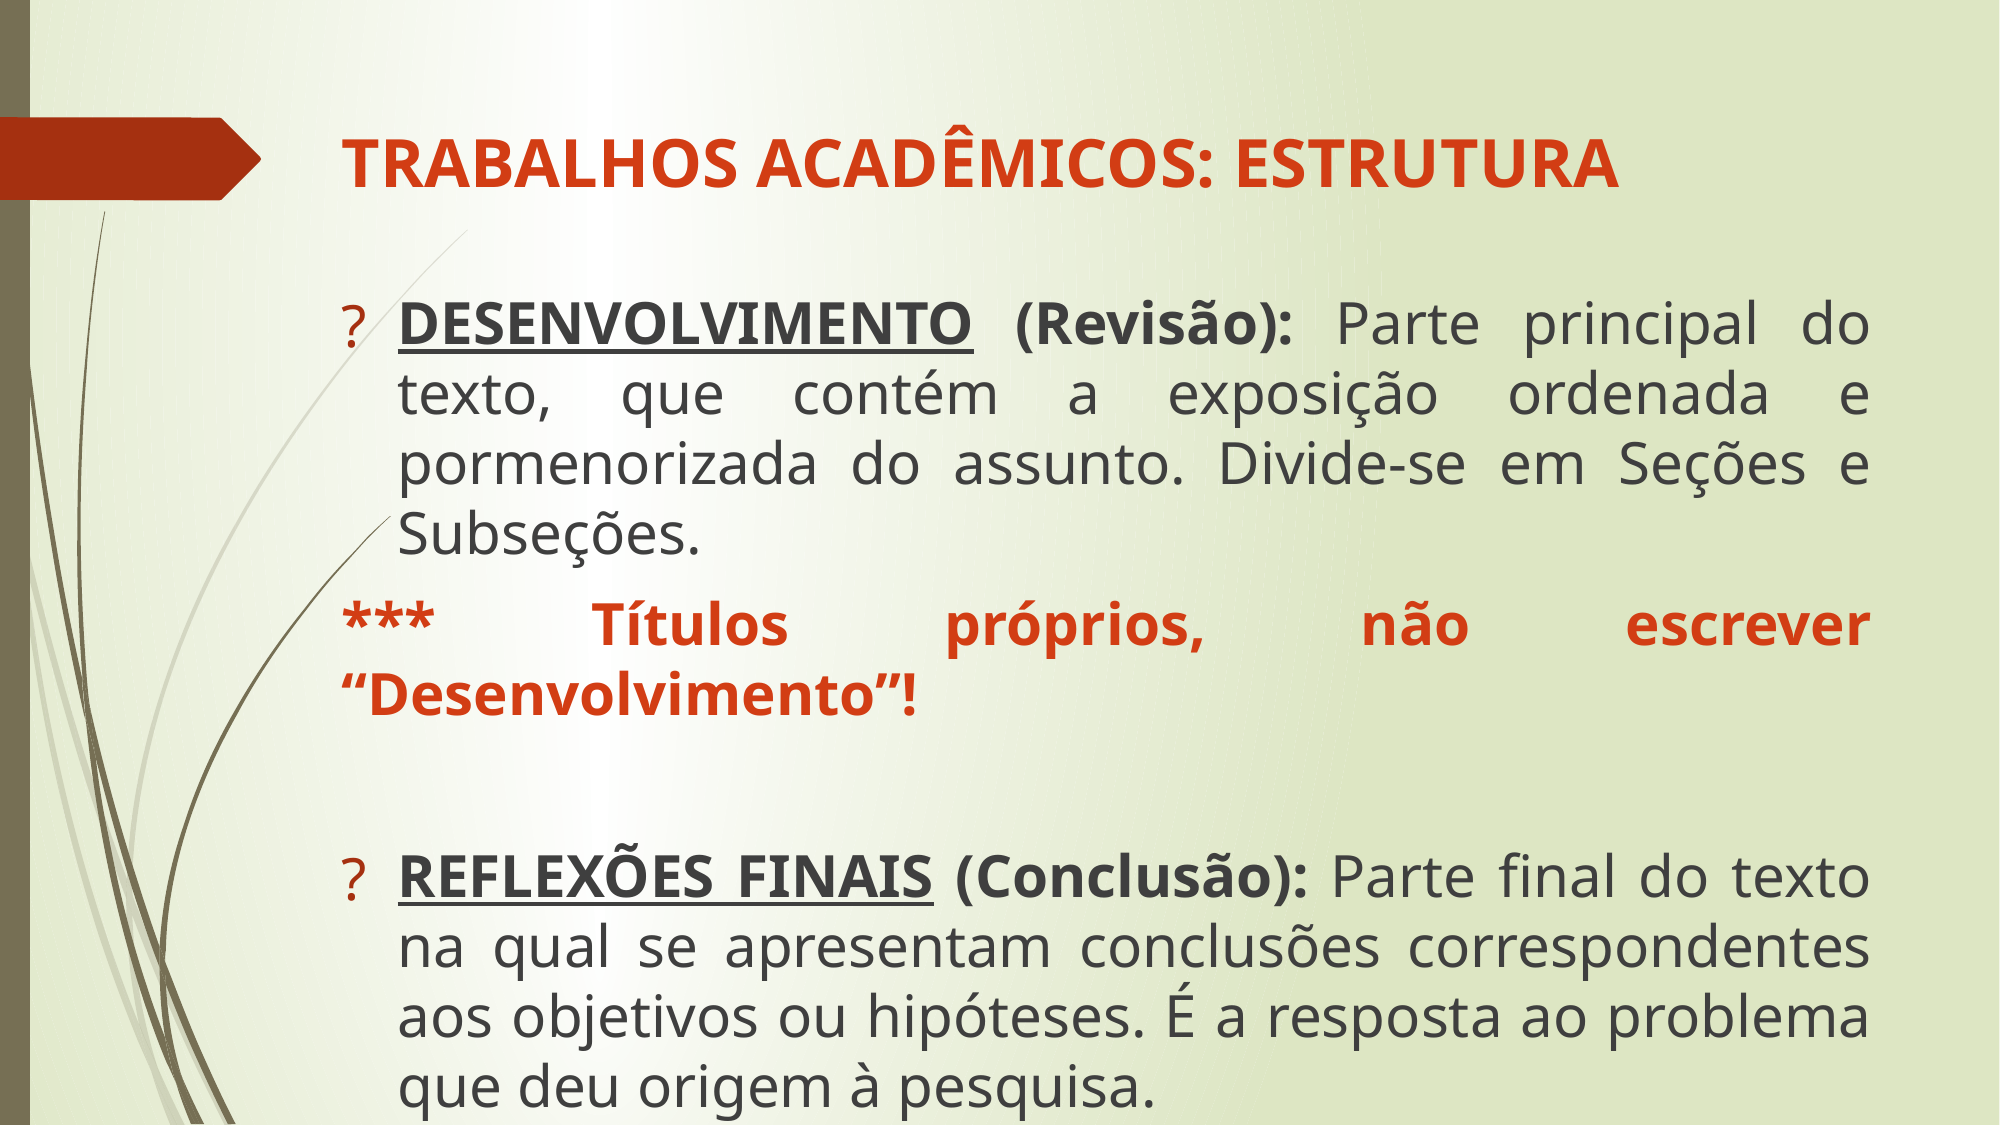

# TRABALHOS ACADÊMICOS: ESTRUTURA
DESENVOLVIMENTO (Revisão): Parte principal do texto, que contém a exposição ordenada e pormenorizada do assunto. Divide-se em Seções e Subseções.
*** Títulos próprios, não escrever “Desenvolvimento”!
REFLEXÕES FINAIS (Conclusão): Parte final do texto na qual se apresentam conclusões correspondentes aos objetivos ou hipóteses. É a resposta ao problema que deu origem à pesquisa.